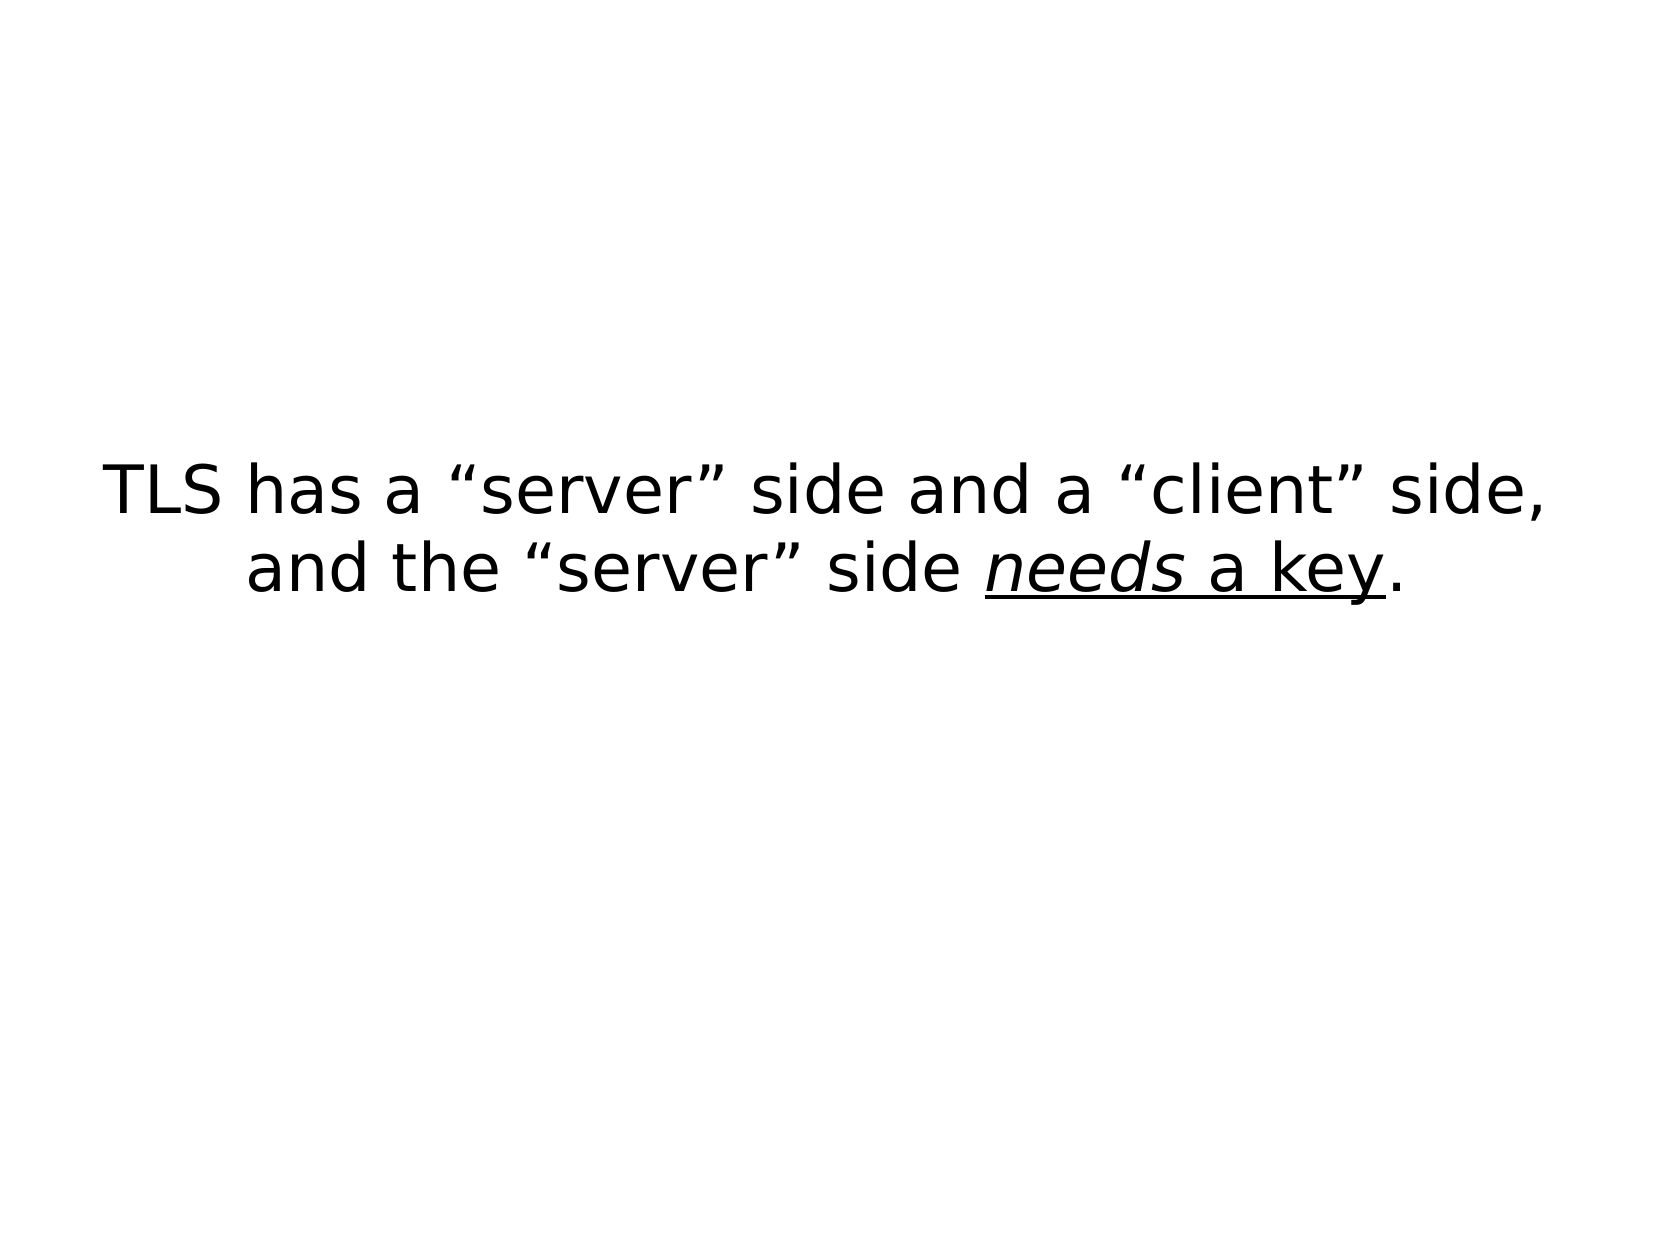

# TLS has a “server” side and a “client” side, and the “server” side needs a key.